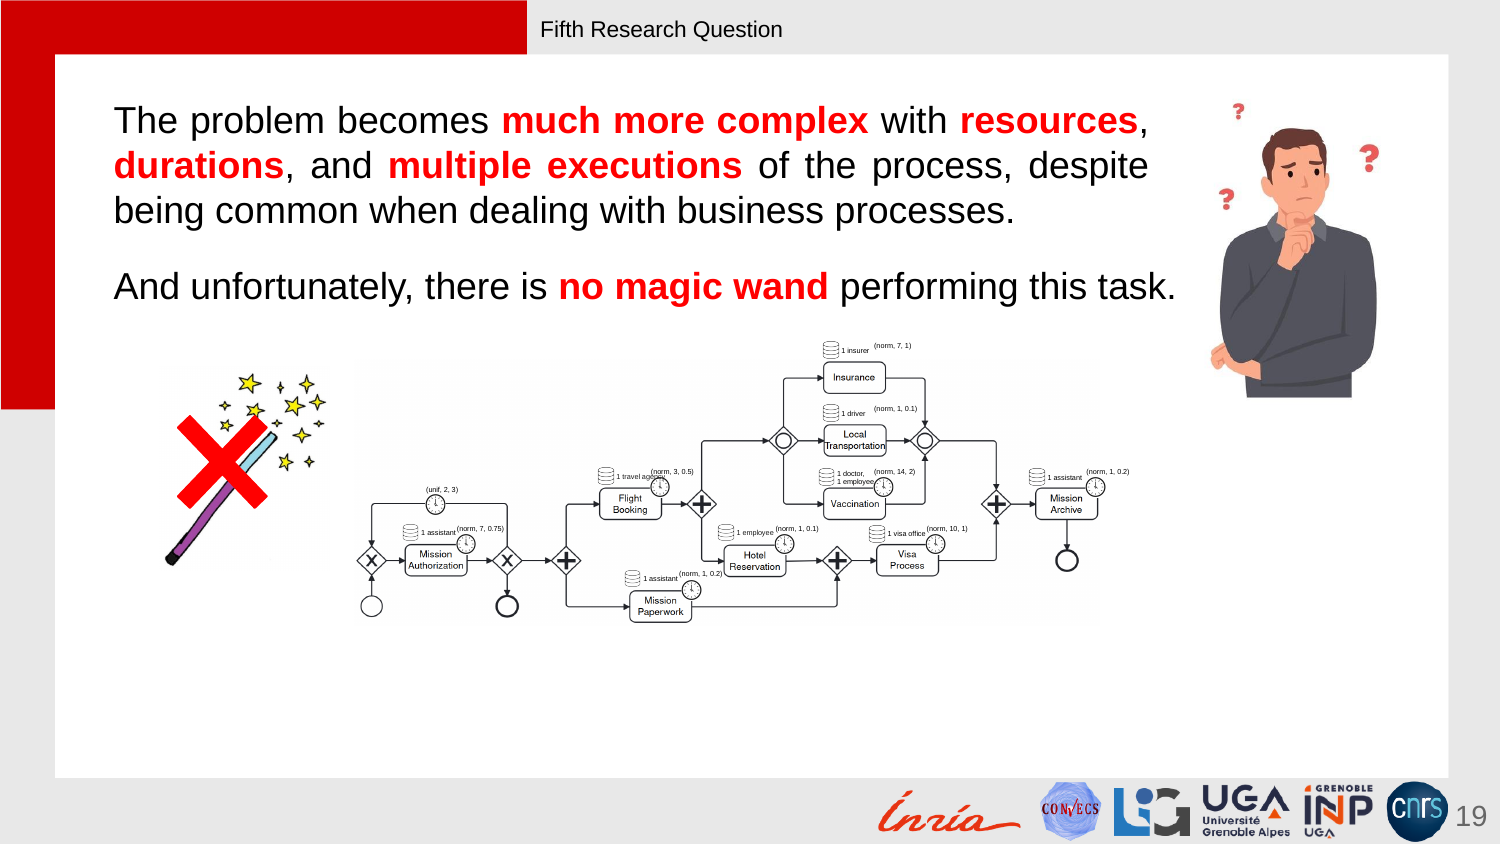

# Fifth Research Question
The problem becomes much more complex with resources, durations, and multiple executions of the process, despite being common when dealing with business processes.
And unfortunately, there is no magic wand performing this task.
(norm, 7, 1)
1 insurer
(norm, 1, 0.1)
1 driver
(norm, 3, 0.5)
(norm, 14, 2)
(norm, 1, 0.2)
1 travel agency
1 doctor,
1 employee
1 assistant
(unif, 2, 3)
(norm, 7, 0.75)
(norm, 1, 0.1)
(norm, 10, 1)
1 assistant
1 employee
1 visa office
(norm, 1, 0.2)
1 assistant
19